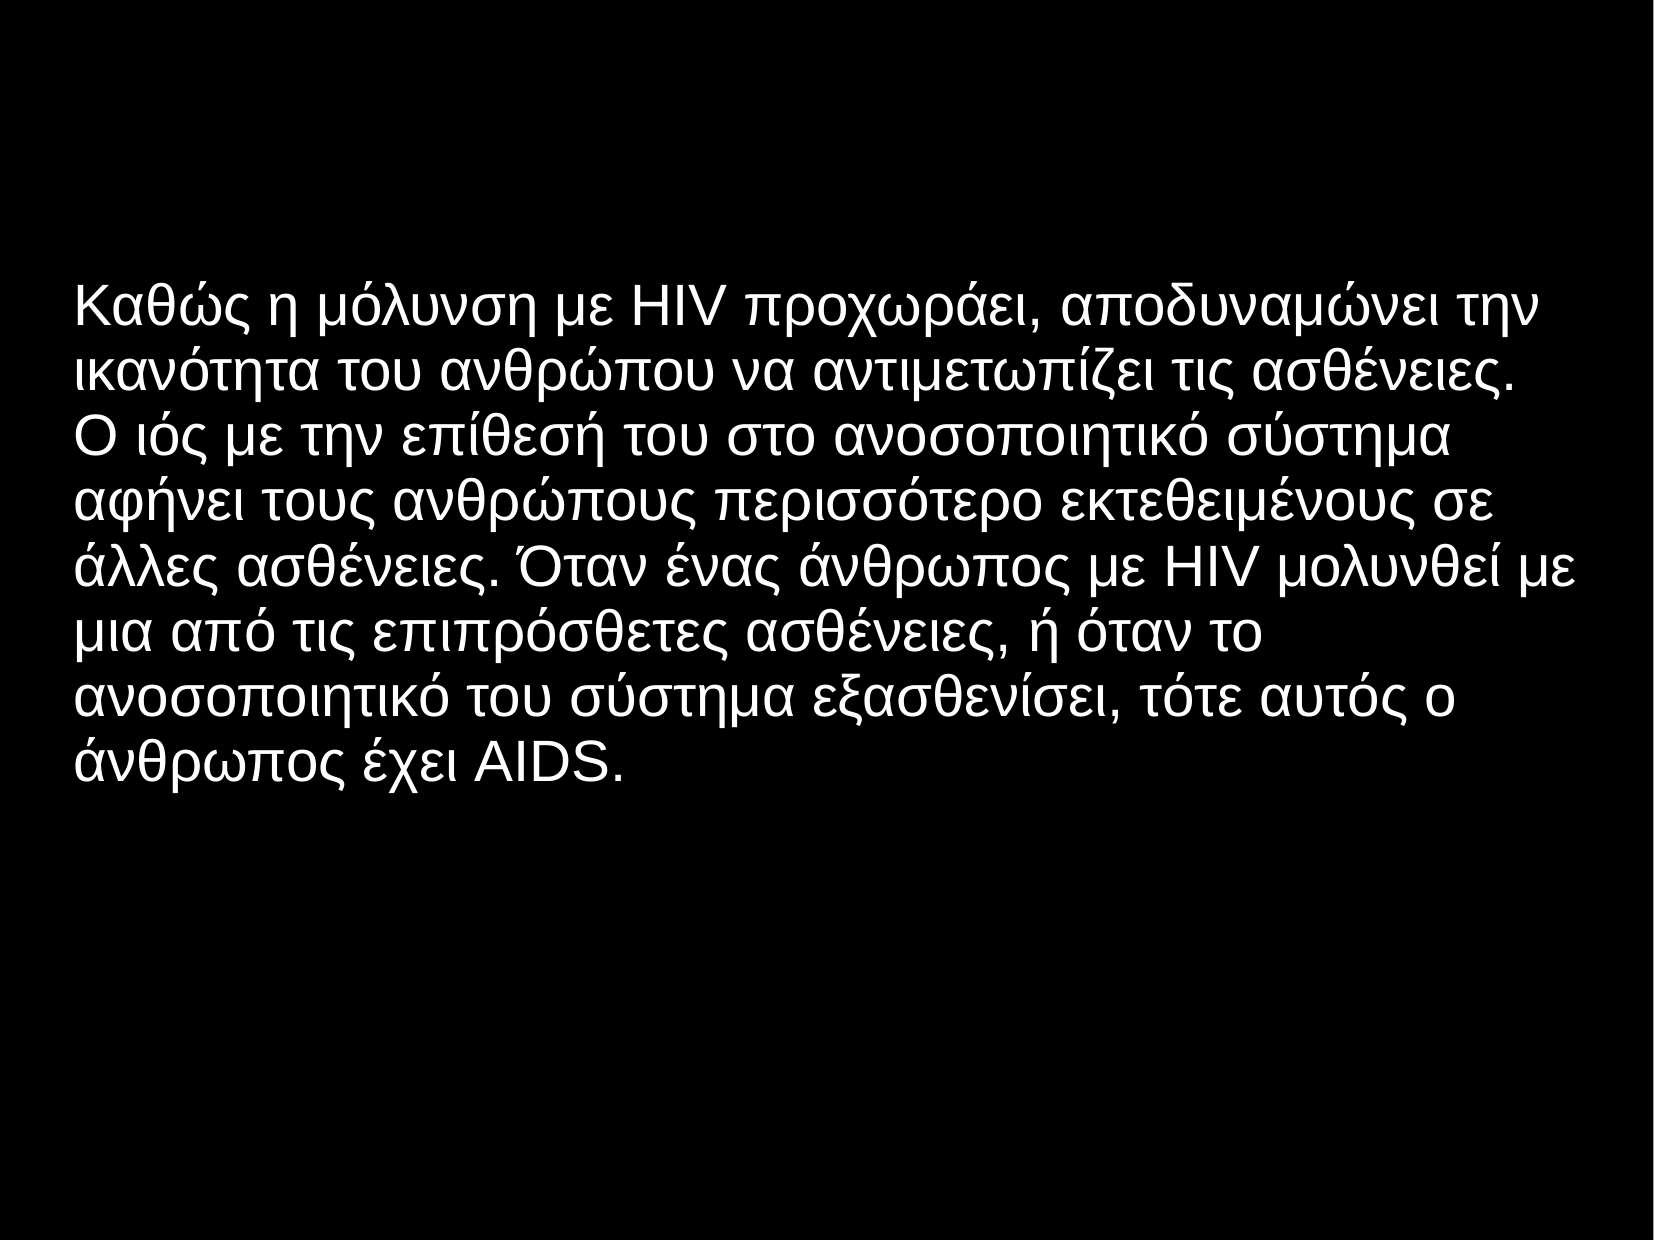

Καθώς η μόλυνση με HIV προχωράει, αποδυναμώνει την ικανότητα του ανθρώπου να αντιμετωπίζει τις ασθένειες. Ο ιός με την επίθεσή του στο ανοσοποιητικό σύστημα αφήνει τους ανθρώπους περισσότερο εκτεθειμένους σε άλλες ασθένειες. Όταν ένας άνθρωπος με HIV μολυνθεί με μια από τις επιπρόσθετες ασθένειες, ή όταν το ανοσοποιητικό του σύστημα εξασθενίσει, τότε αυτός ο άνθρωπος έχει AIDS.